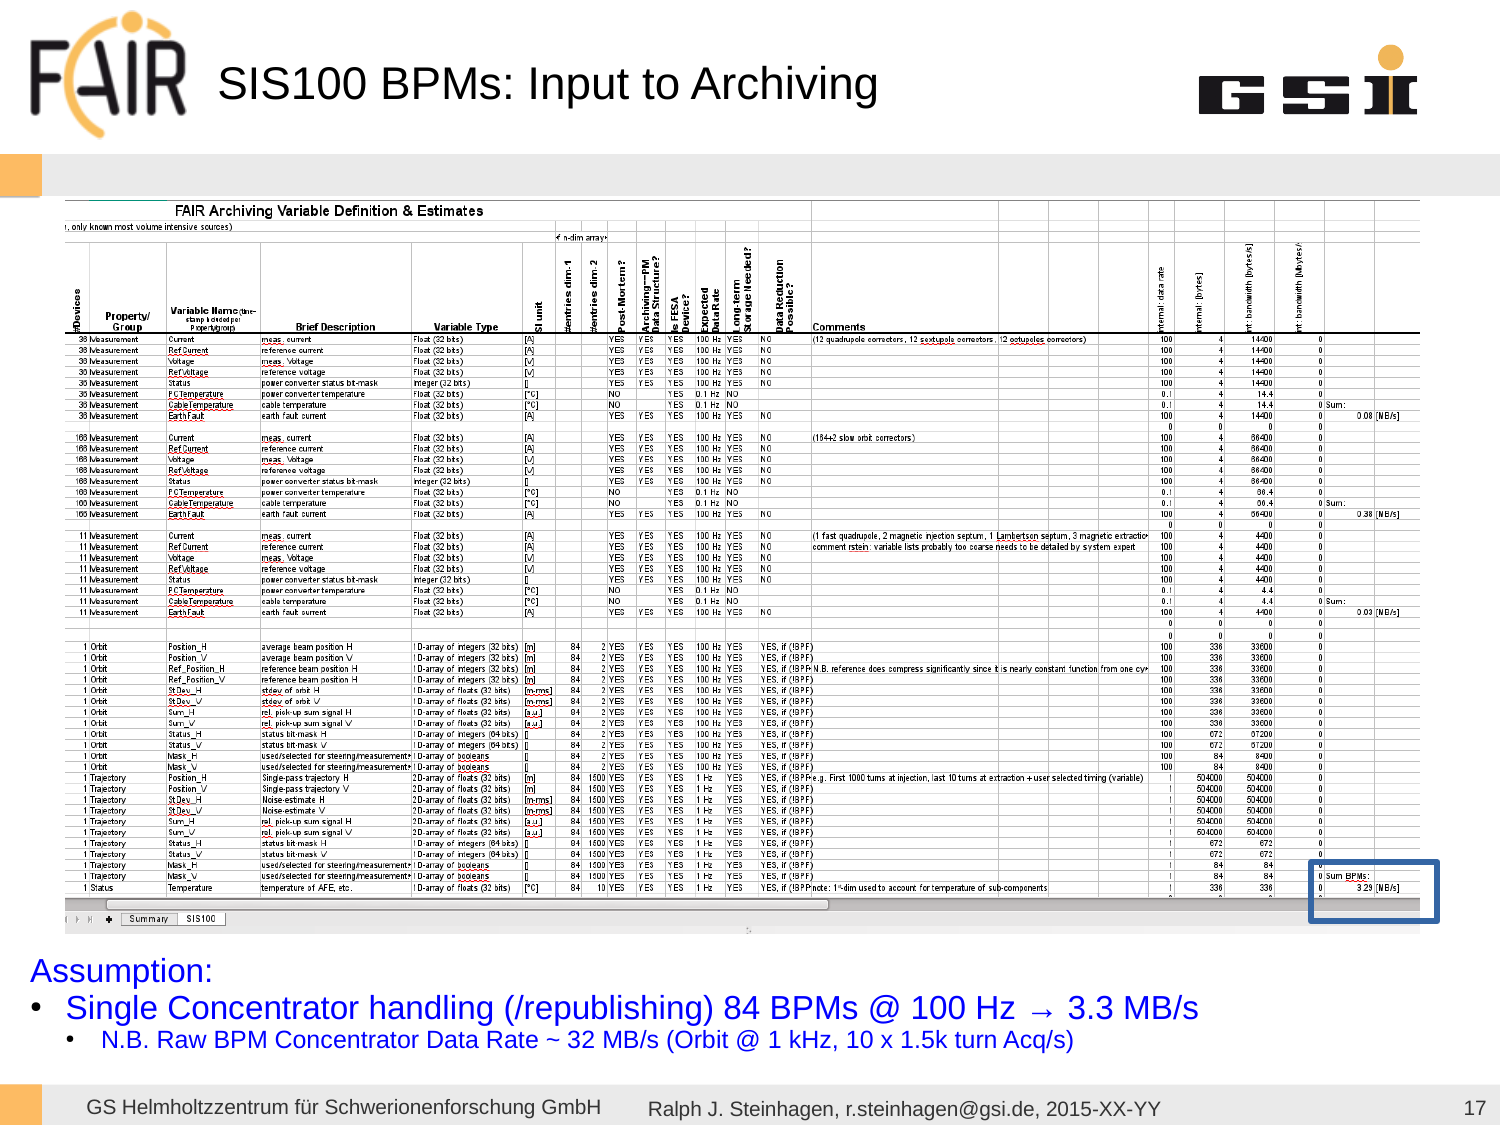

# SIS100 BPMs: Input to Archiving
Assumption:
Single Concentrator handling (/republishing) 84 BPMs @ 100 Hz → 3.3 MB/s
N.B. Raw BPM Concentrator Data Rate ~ 32 MB/s (Orbit @ 1 kHz, 10 x 1.5k turn Acq/s)